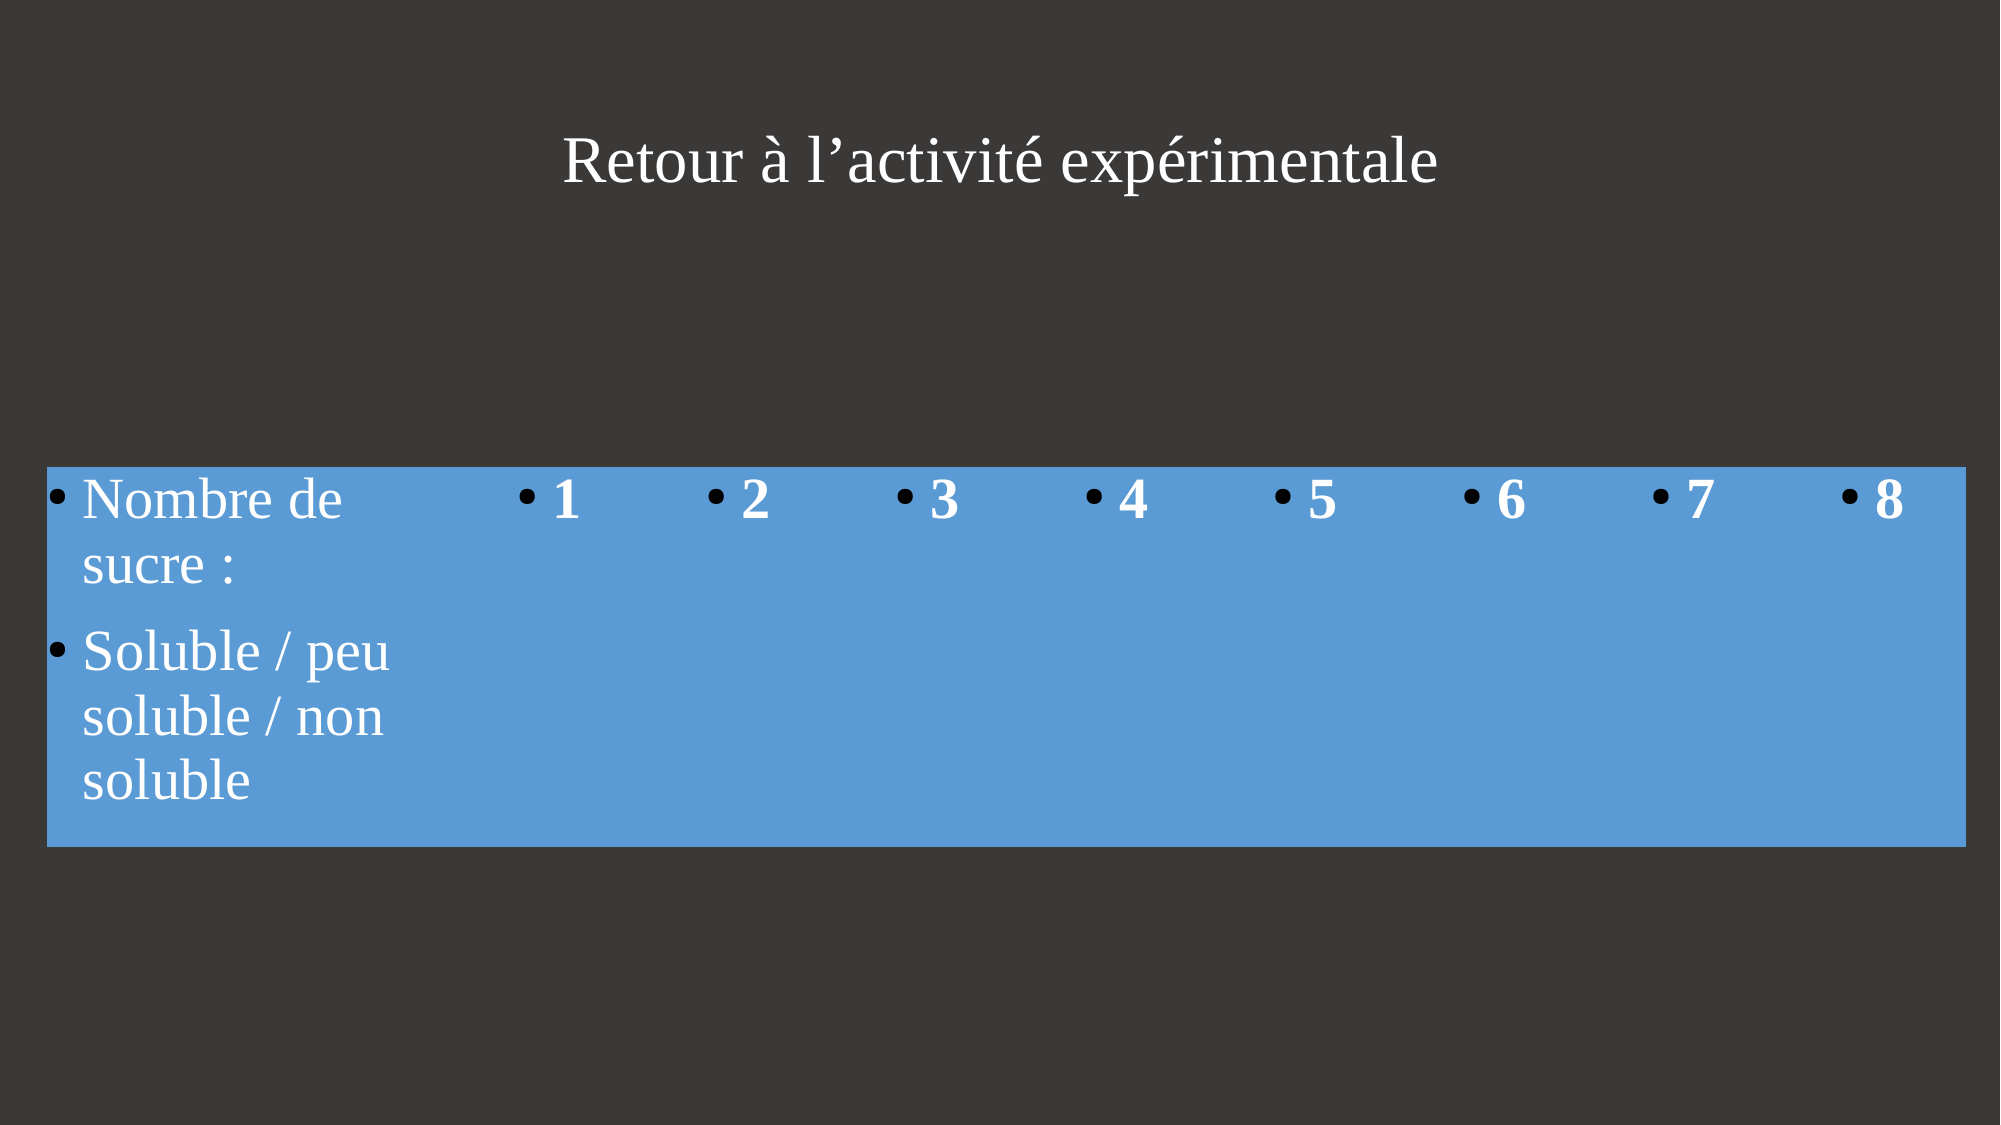

Retour à l’activité expérimentale
| Nombre de sucre : | 1 | 2 | 3 | 4 | 5 | 6 | 7 | 8 |
| --- | --- | --- | --- | --- | --- | --- | --- | --- |
| Soluble / peu soluble / non soluble | | | | | | | | |